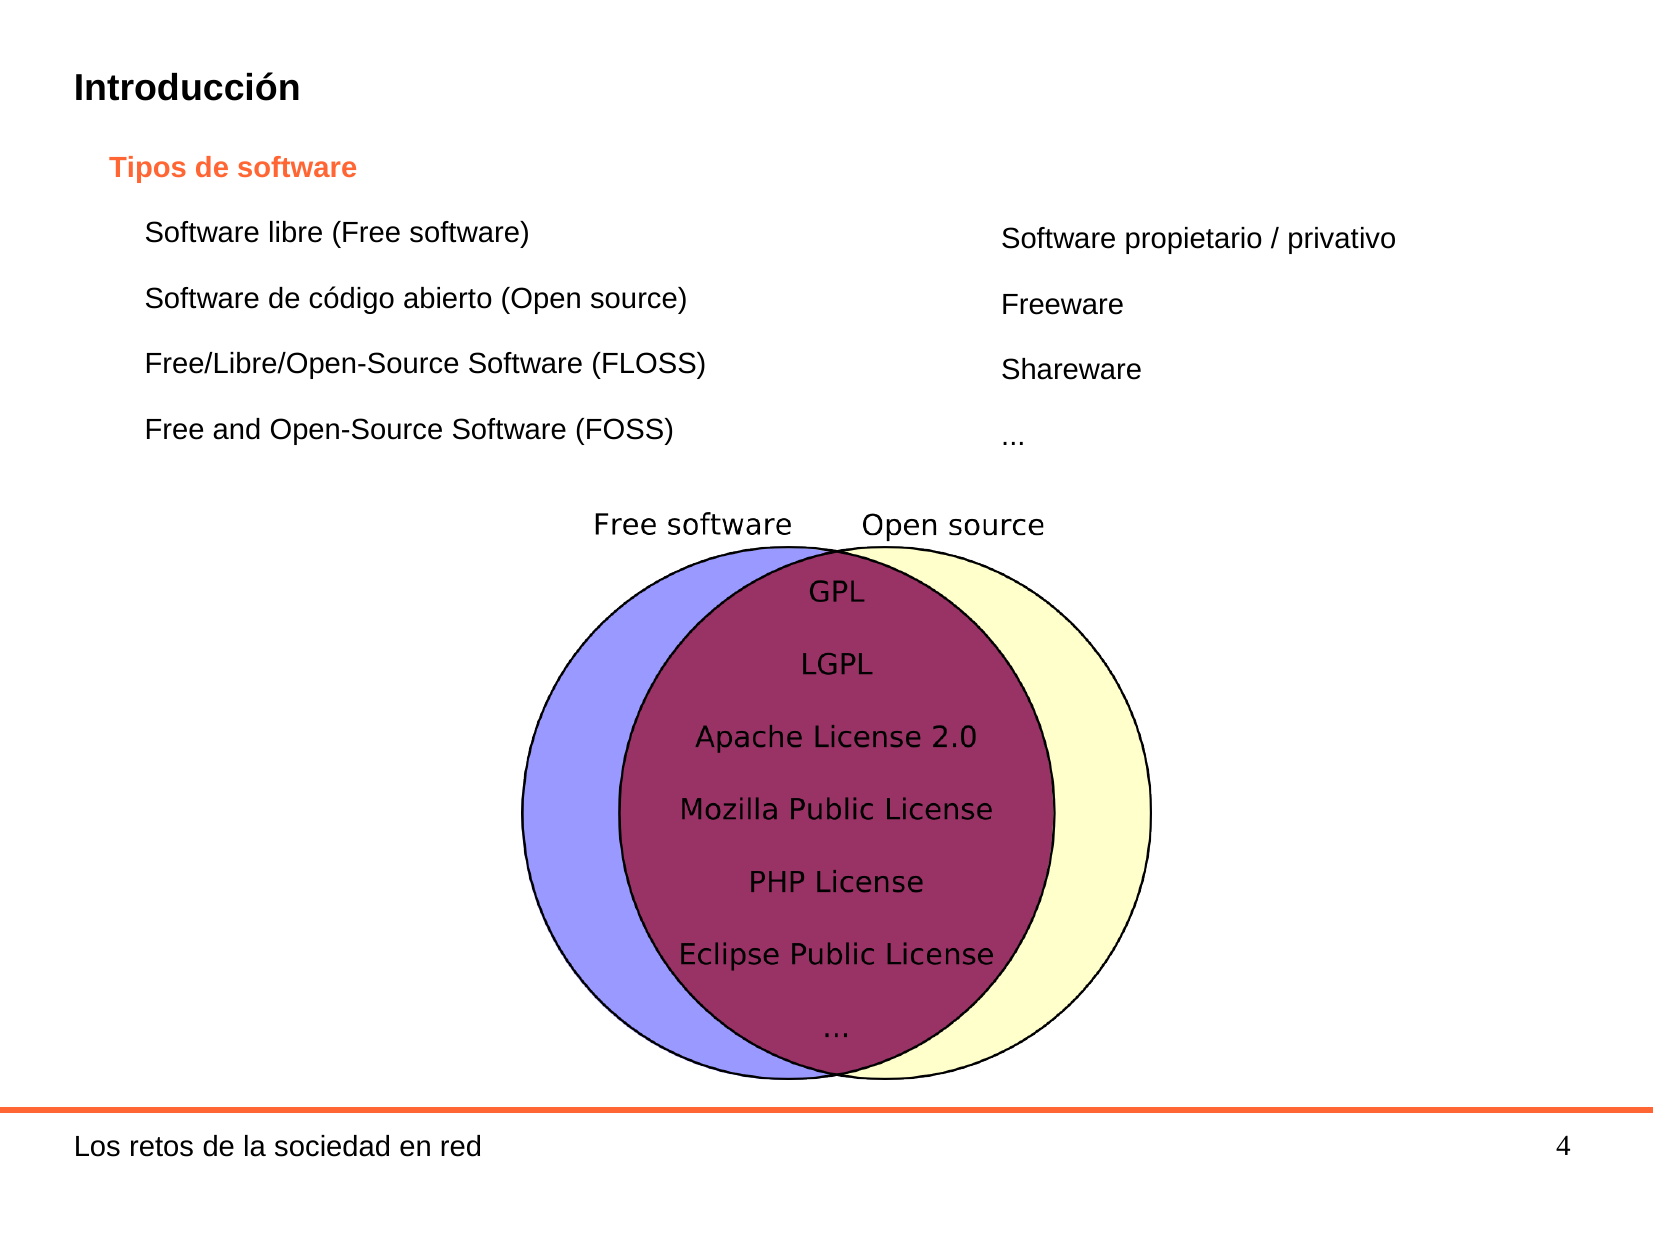

Introducción
Tipos de software
Software libre (Free software)
Software de código abierto (Open source)
Free/Libre/Open-Source Software (FLOSS)
Free and Open-Source Software (FOSS)
Software propietario / privativo
Freeware
Shareware
...
Los retos de la sociedad en red
4